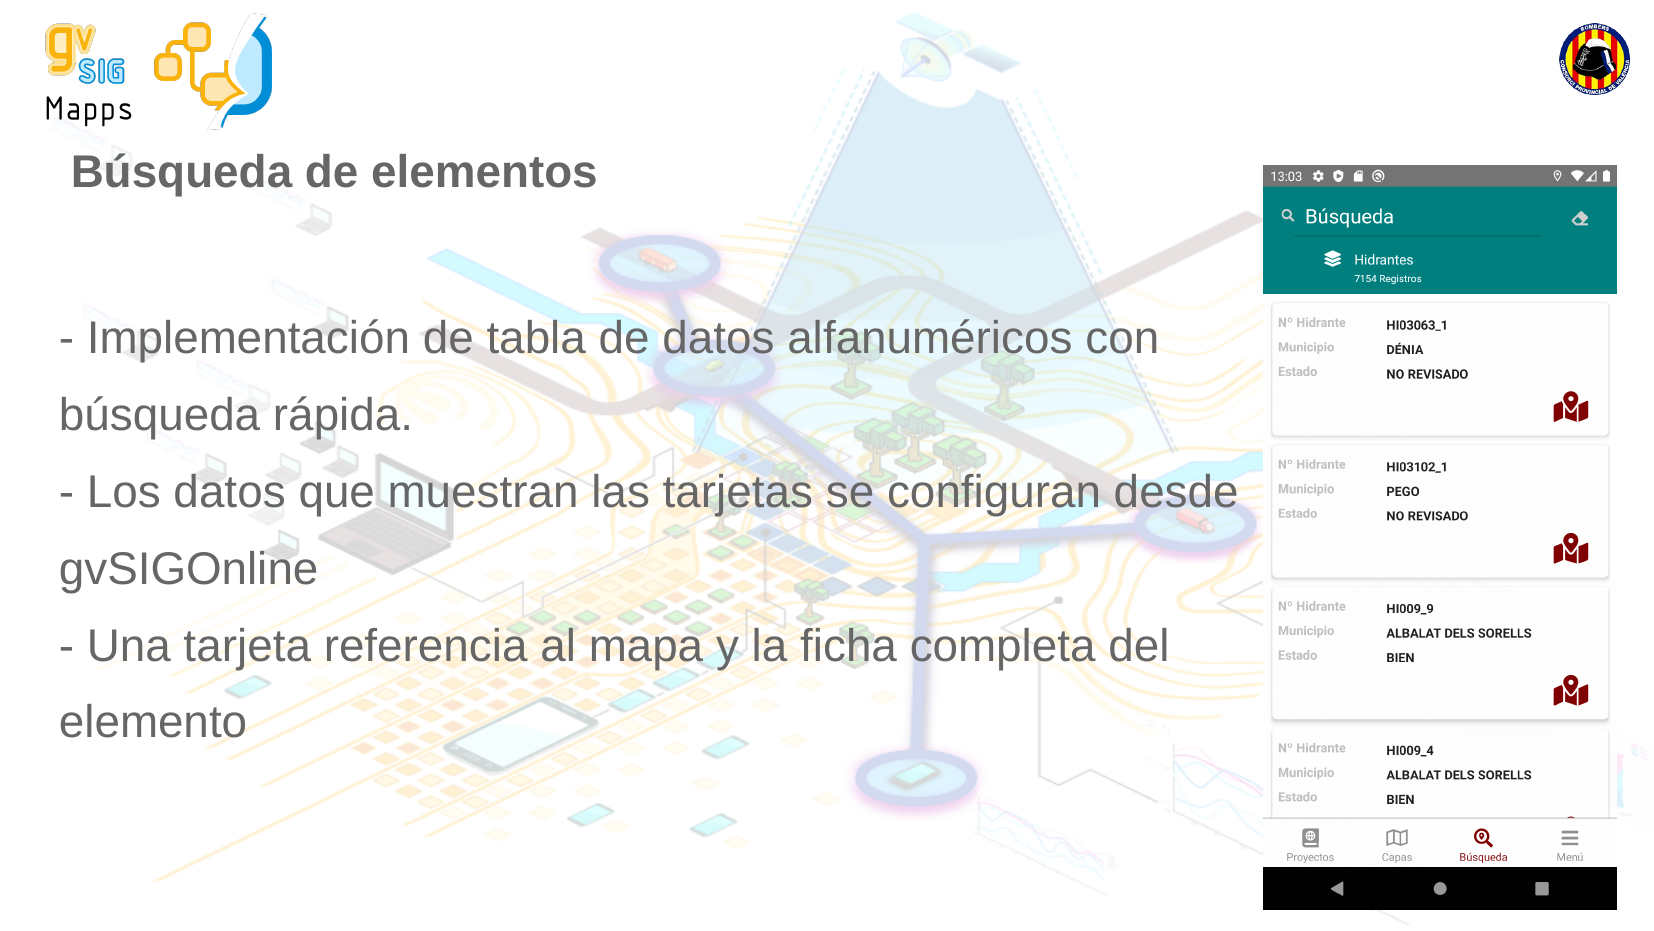

Búsqueda de elementos
# - Implementación de tabla de datos alfanuméricos con búsqueda rápida. - Los datos que muestran las tarjetas se configuran desde gvSIGOnline - Una tarjeta referencia al mapa y la ficha completa del elemento